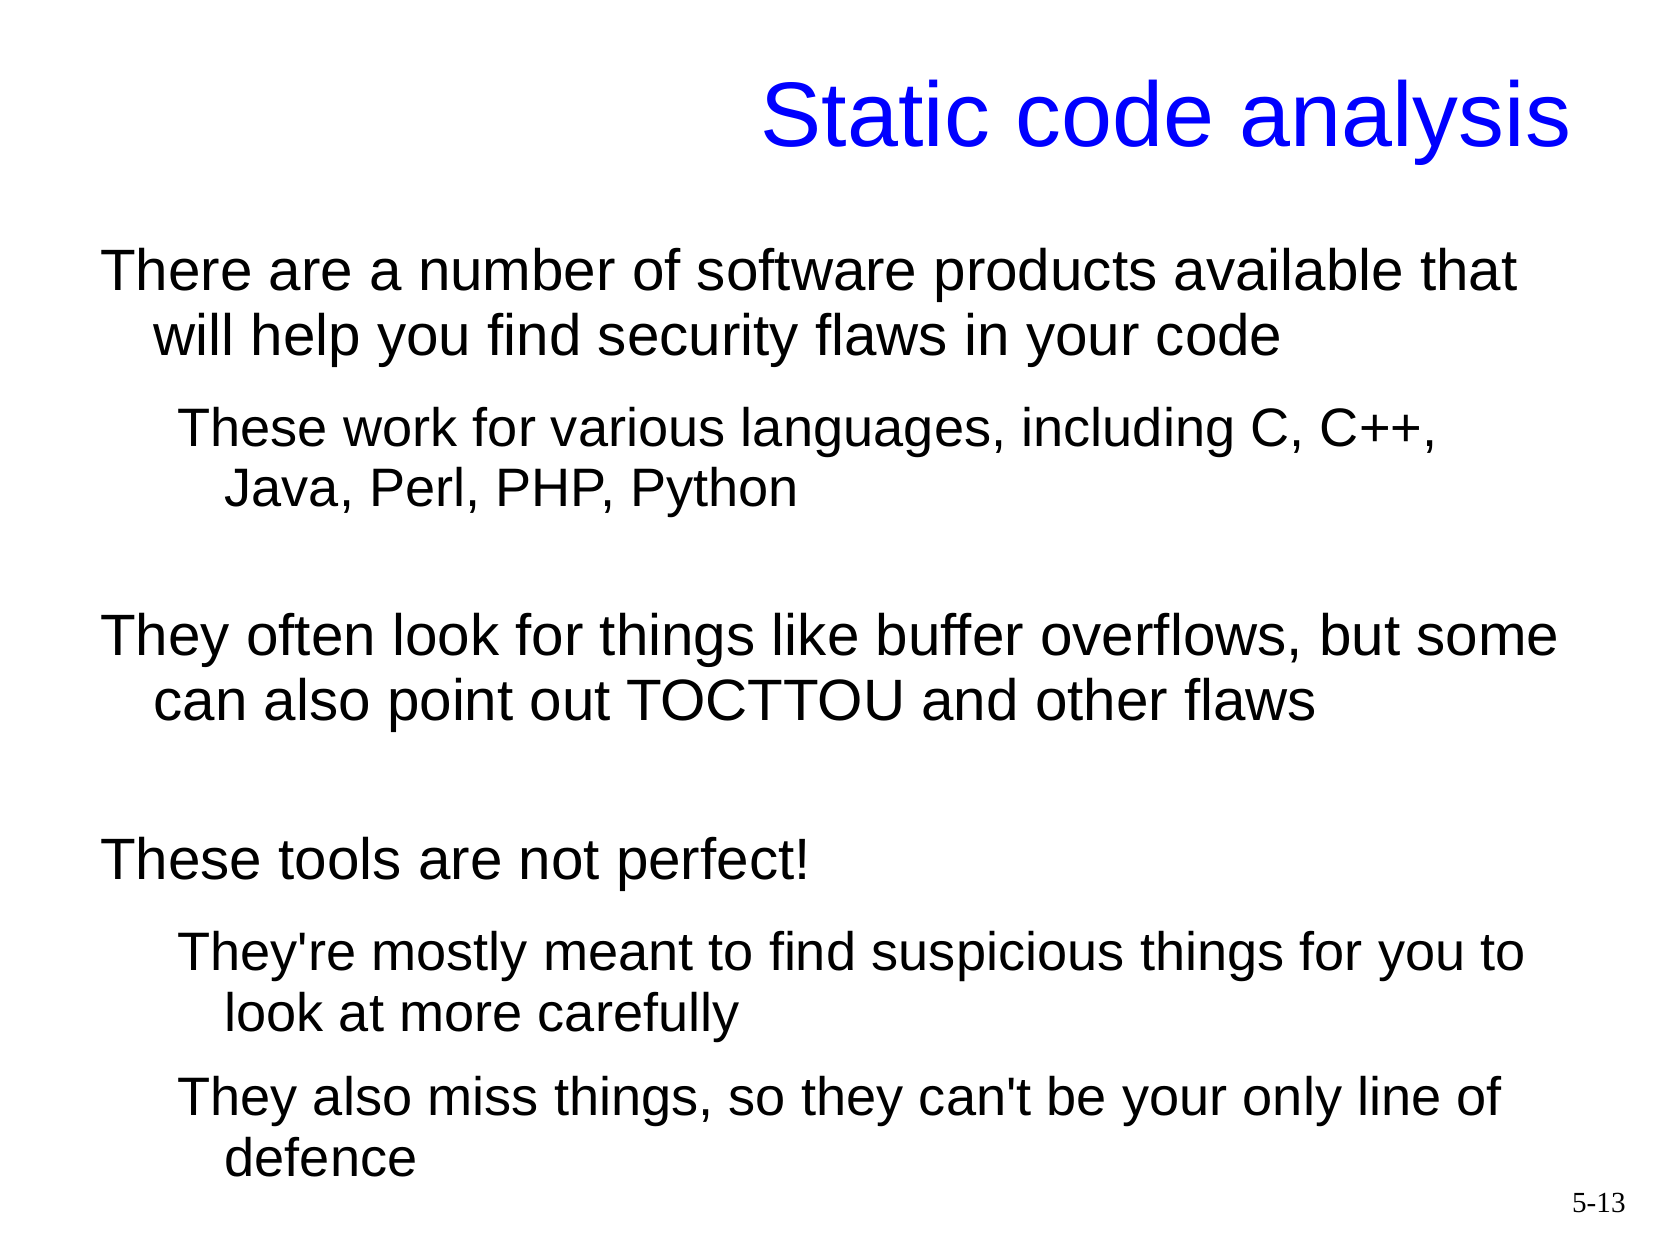

# Static code analysis
There are a number of software products available that will help you find security flaws in your code
These work for various languages, including C, C++, Java, Perl, PHP, Python
They often look for things like buffer overflows, but some can also point out TOCTTOU and other flaws
These tools are not perfect!
They're mostly meant to find suspicious things for you to look at more carefully
They also miss things, so they can't be your only line of defence